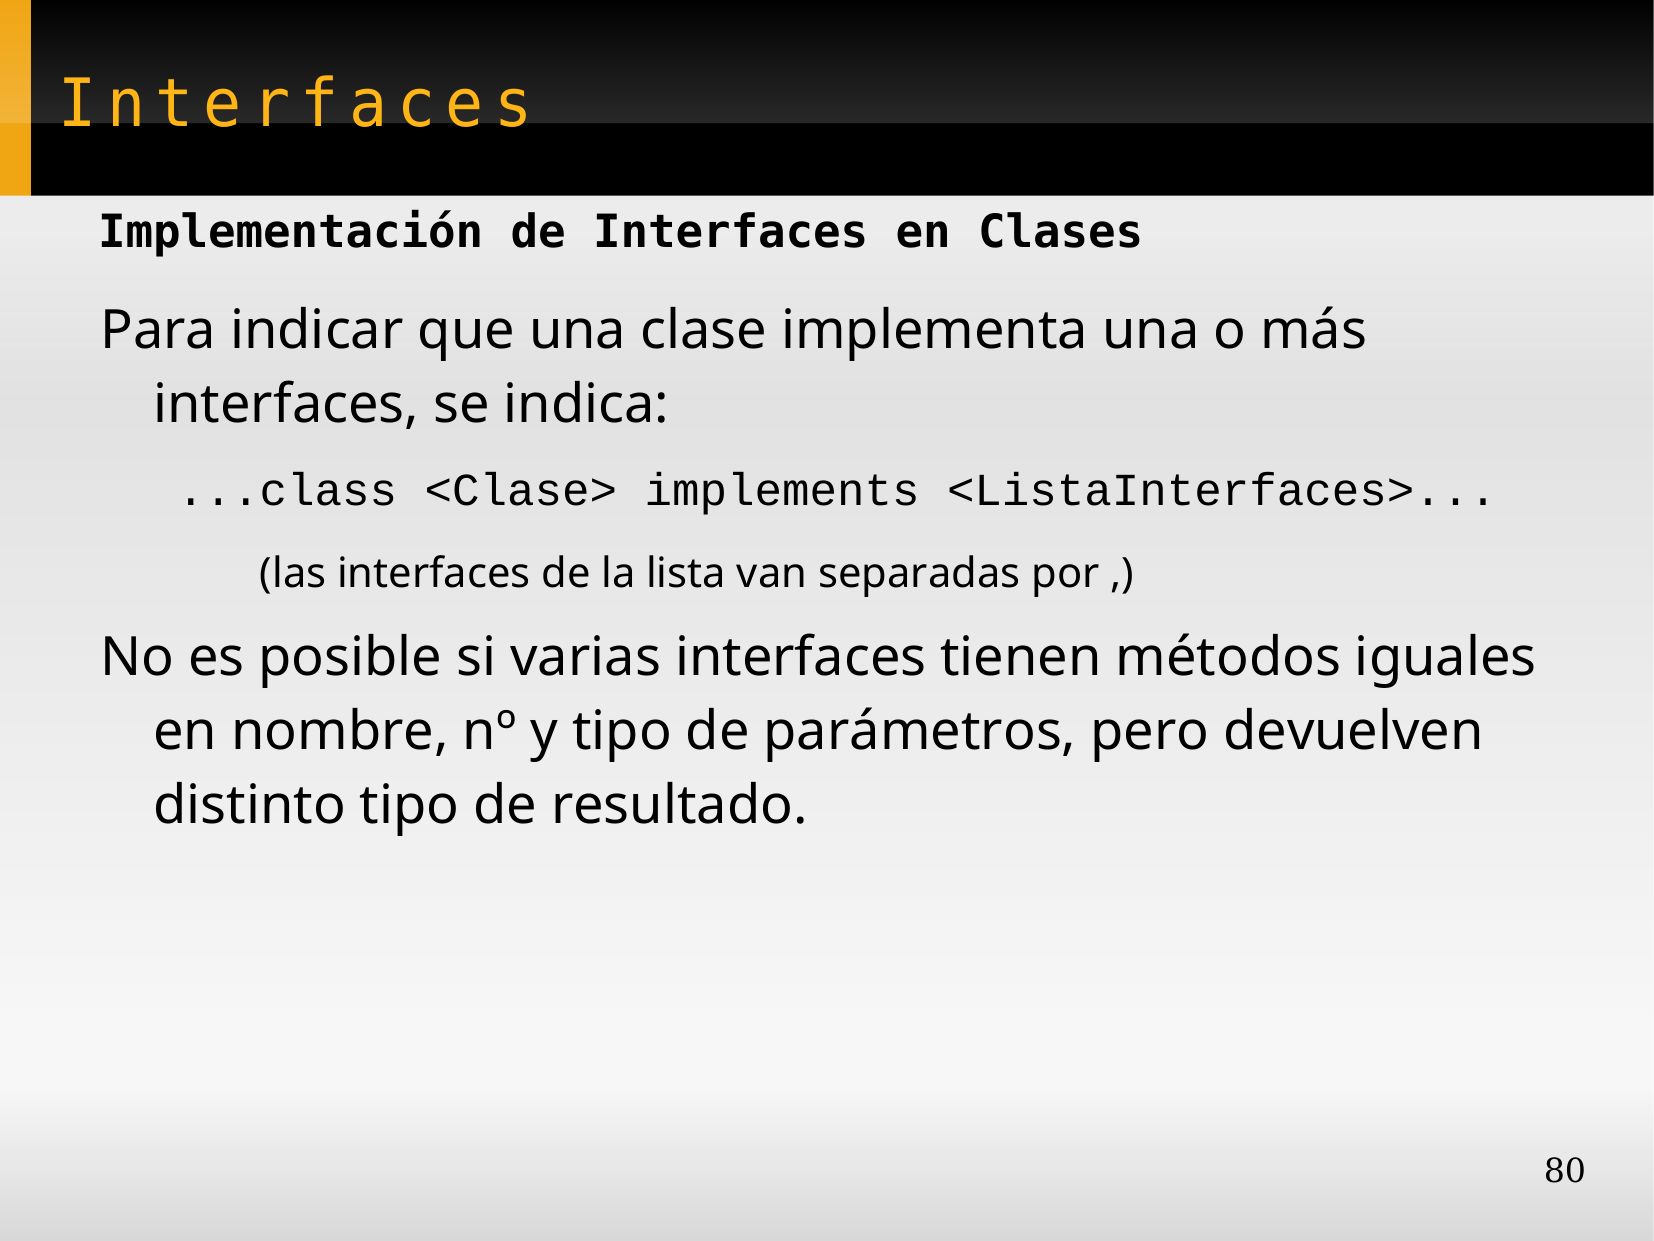

# Interfaces
Implementación de Interfaces en Clases
Para indicar que una clase implementa una o más interfaces, se indica:
...class <Clase> implements <ListaInterfaces>...
(las interfaces de la lista van separadas por ,)
No es posible si varias interfaces tienen métodos iguales en nombre, nº y tipo de parámetros, pero devuelven distinto tipo de resultado.
80